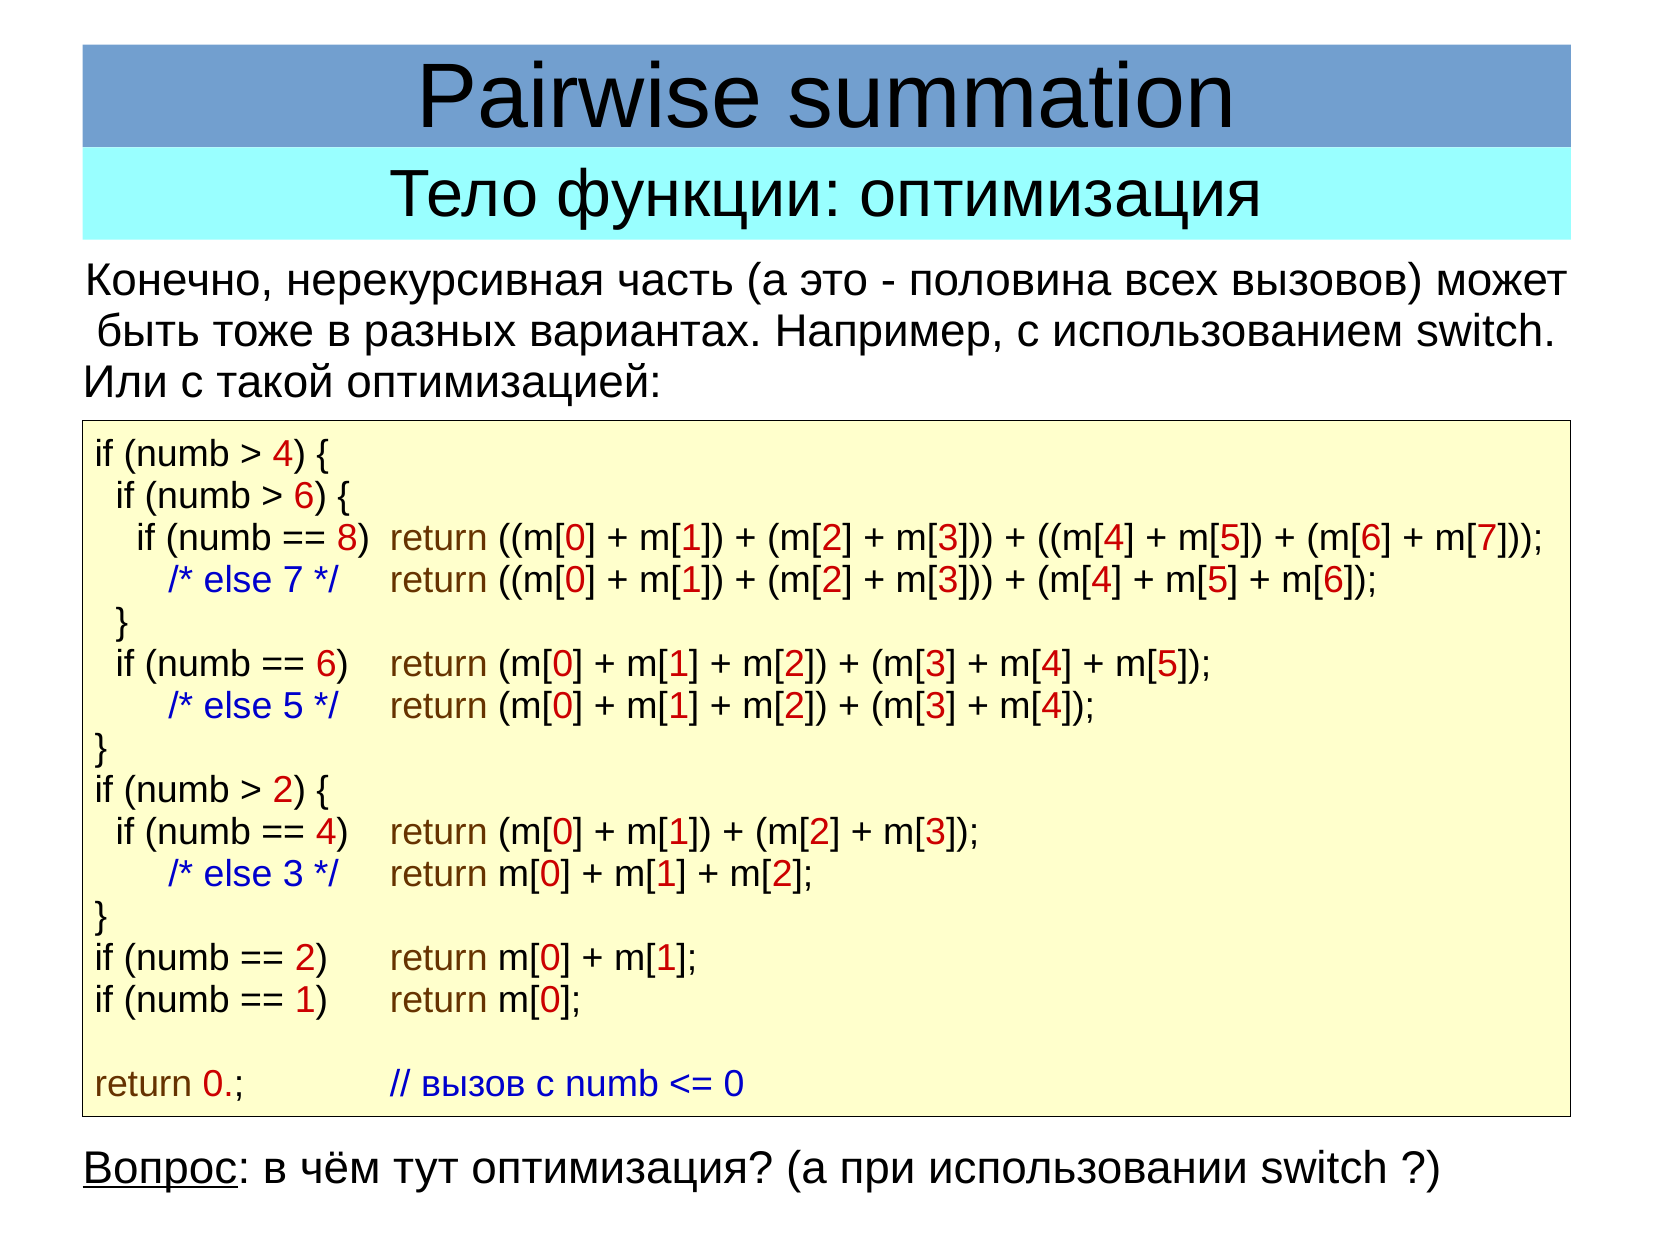

Pairwise summation
Тело функции: оптимизация
Конечно, нерекурсивная часть (а это - половина всех вызовов) может
быть тоже в разных вариантах. Например, с использованием switch.
Или с такой оптимизацией:
if (numb > 4) {
 if (numb > 6) {
 if (numb == 8)	return ((m[0] + m[1]) + (m[2] + m[3])) + ((m[4] + m[5]) + (m[6] + m[7]));
	/* else 7 */	return ((m[0] + m[1]) + (m[2] + m[3])) + (m[4] + m[5] + m[6]);
 }
 if (numb == 6)	return (m[0] + m[1] + m[2]) + (m[3] + m[4] + m[5]);
	/* else 5 */	return (m[0] + m[1] + m[2]) + (m[3] + m[4]);
}
if (numb > 2) {
 if (numb == 4)	return (m[0] + m[1]) + (m[2] + m[3]);
	/* else 3 */	return m[0] + m[1] + m[2];
}
if (numb == 2)	return m[0] + m[1];
if (numb == 1)	return m[0];
return 0.;		// вызов с numb <= 0
# Вопрос: в чём тут оптимизация? (а при использовании switch ?)